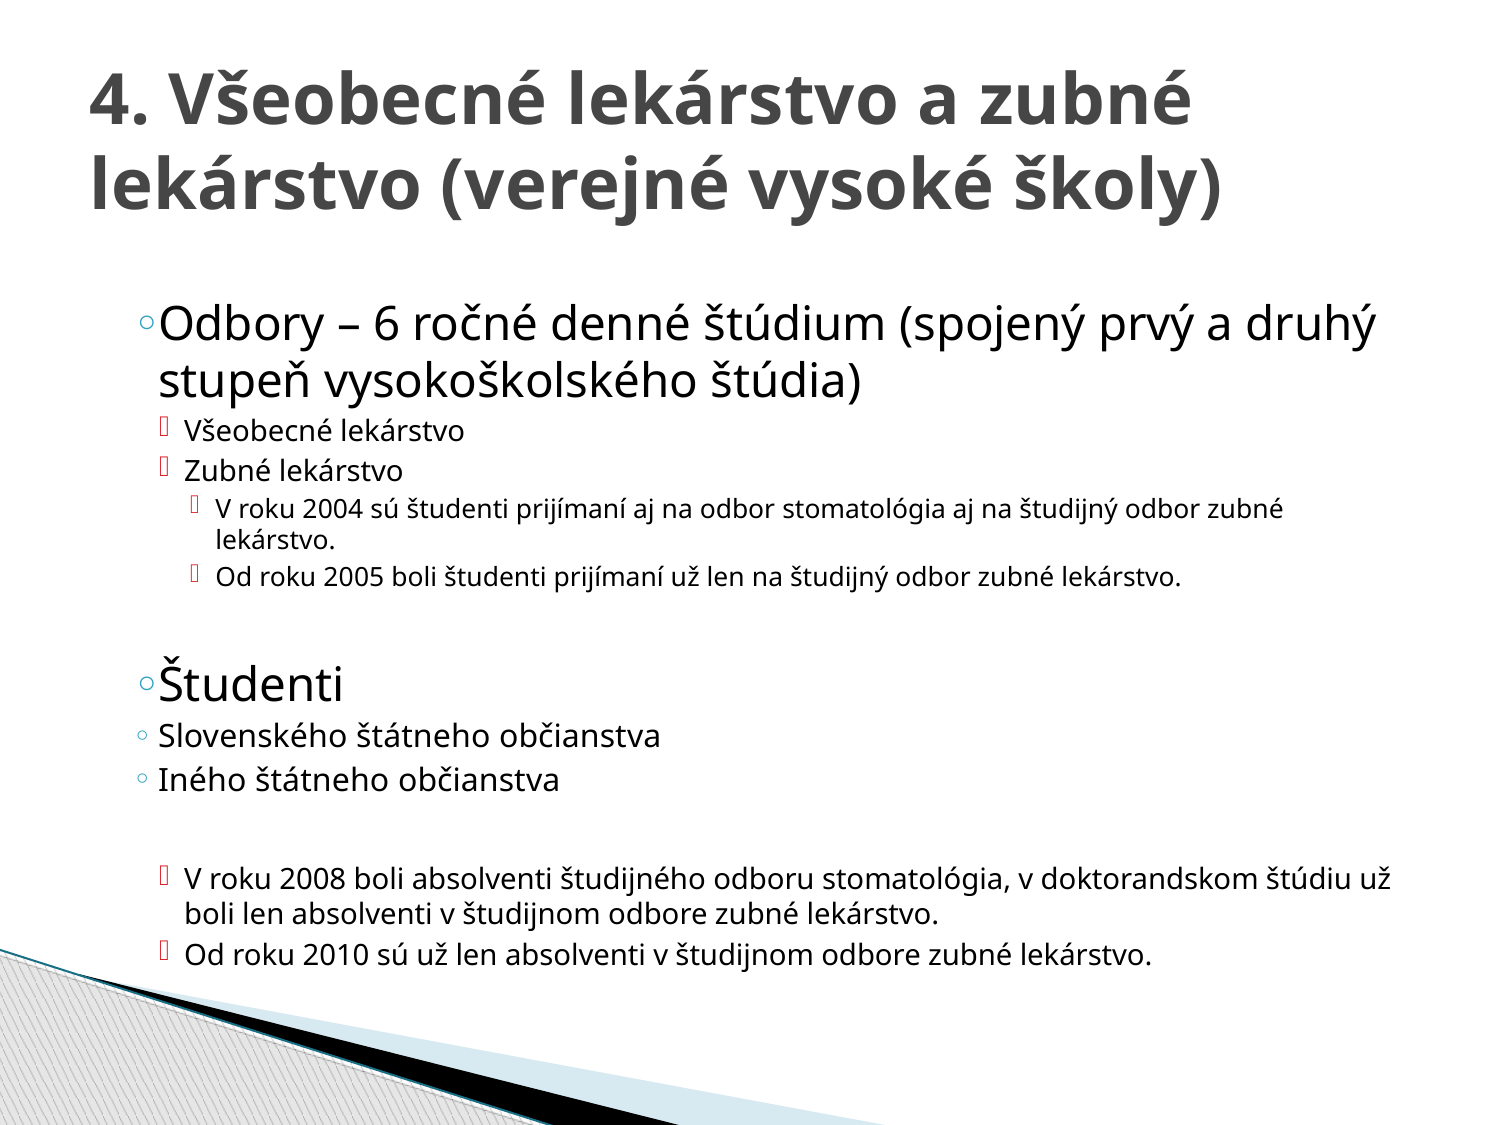

4. Všeobecné lekárstvo a zubné lekárstvo (verejné vysoké školy)
# Odbory – 6 ročné denné štúdium (spojený prvý a druhý stupeň vysokoškolského štúdia)
Všeobecné lekárstvo
Zubné lekárstvo
V roku 2004 sú študenti prijímaní aj na odbor stomatológia aj na študijný odbor zubné lekárstvo.
Od roku 2005 boli študenti prijímaní už len na študijný odbor zubné lekárstvo.
Študenti
Slovenského štátneho občianstva
Iného štátneho občianstva
V roku 2008 boli absolventi študijného odboru stomatológia, v doktorandskom štúdiu už boli len absolventi v študijnom odbore zubné lekárstvo.
Od roku 2010 sú už len absolventi v študijnom odbore zubné lekárstvo.